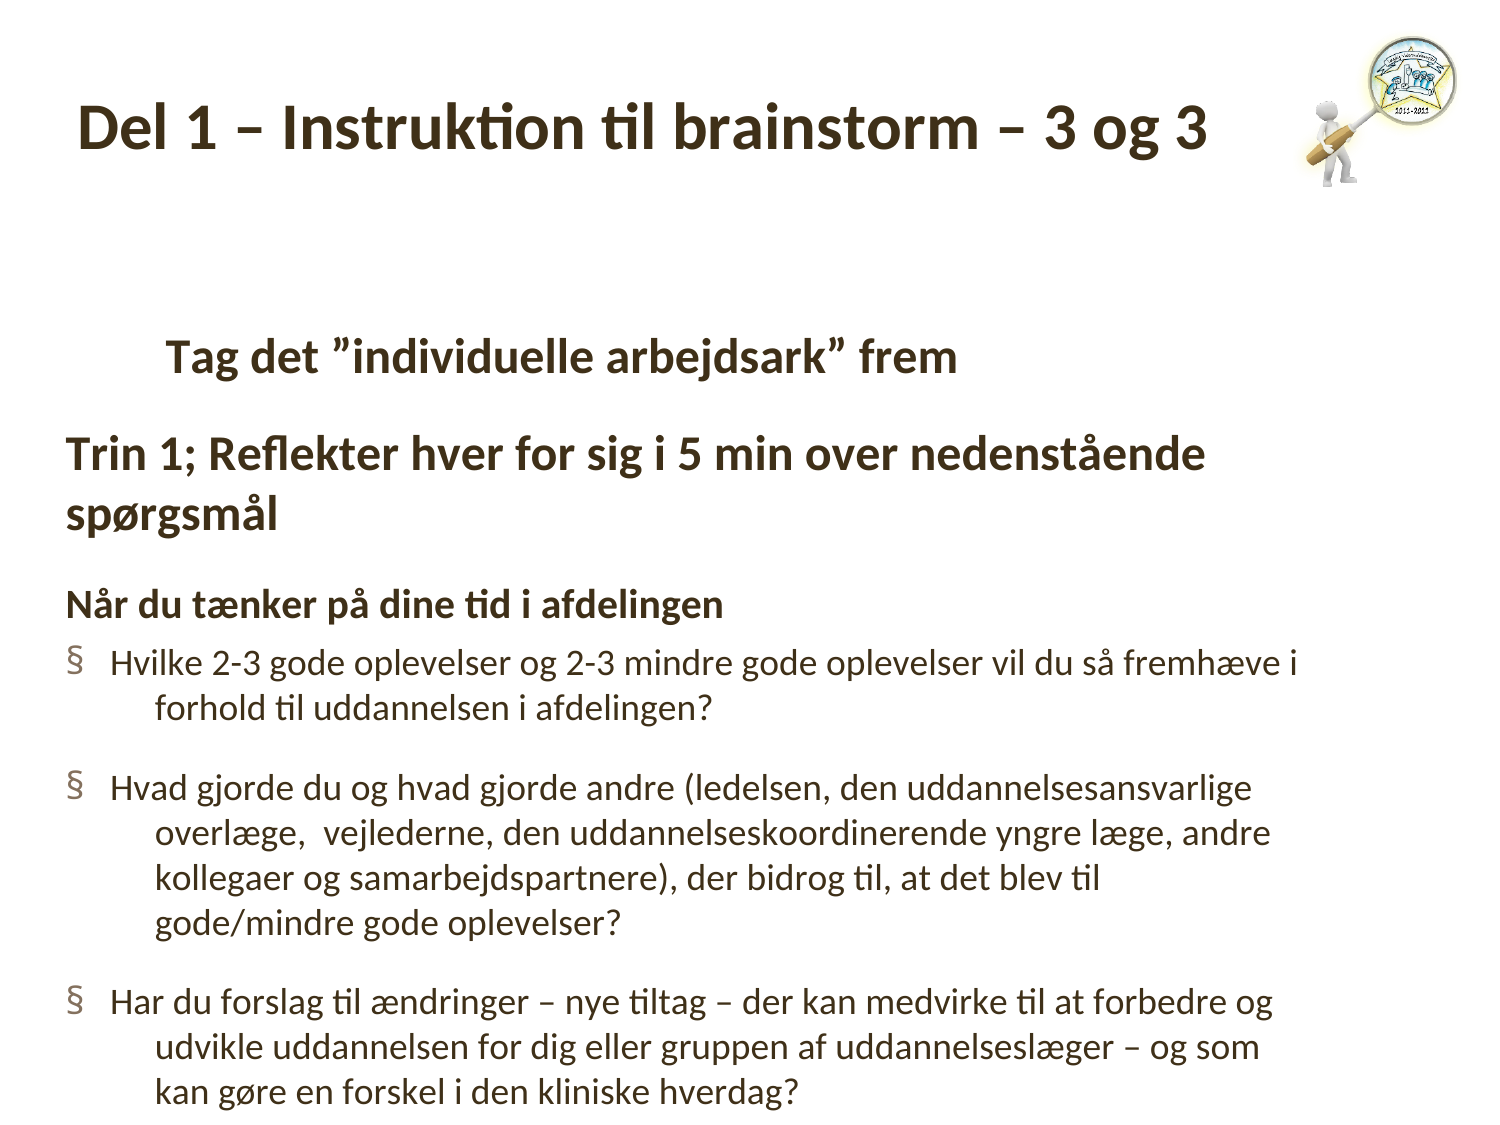

# Del 1 – Instruktion til brainstorm – 3 og 3
Tag det ”individuelle arbejdsark” frem
Trin 1; Reflekter hver for sig i 5 min over nedenstående spørgsmål
Når du tænker på dine tid i afdelingen
Hvilke 2-3 gode oplevelser og 2-3 mindre gode oplevelser vil du så fremhæve i forhold til uddannelsen i afdelingen?
Hvad gjorde du og hvad gjorde andre (ledelsen, den uddannelsesansvarlige overlæge, vejlederne, den uddannelseskoordinerende yngre læge, andre kollegaer og samarbejdspartnere), der bidrog til, at det blev til gode/mindre gode oplevelser?
Har du forslag til ændringer – nye tiltag – der kan medvirke til at forbedre og udvikle uddannelsen for dig eller gruppen af uddannelseslæger – og som kan gøre en forskel i den kliniske hverdag?
Hvilken effekt vil ændringerne have på uddannelsen?
skriv ned og/eller tilføj til det du allerede har skrevet
Trin 2; Interview hinanden om, hvad I hver især har noteret (3 x 10 min)